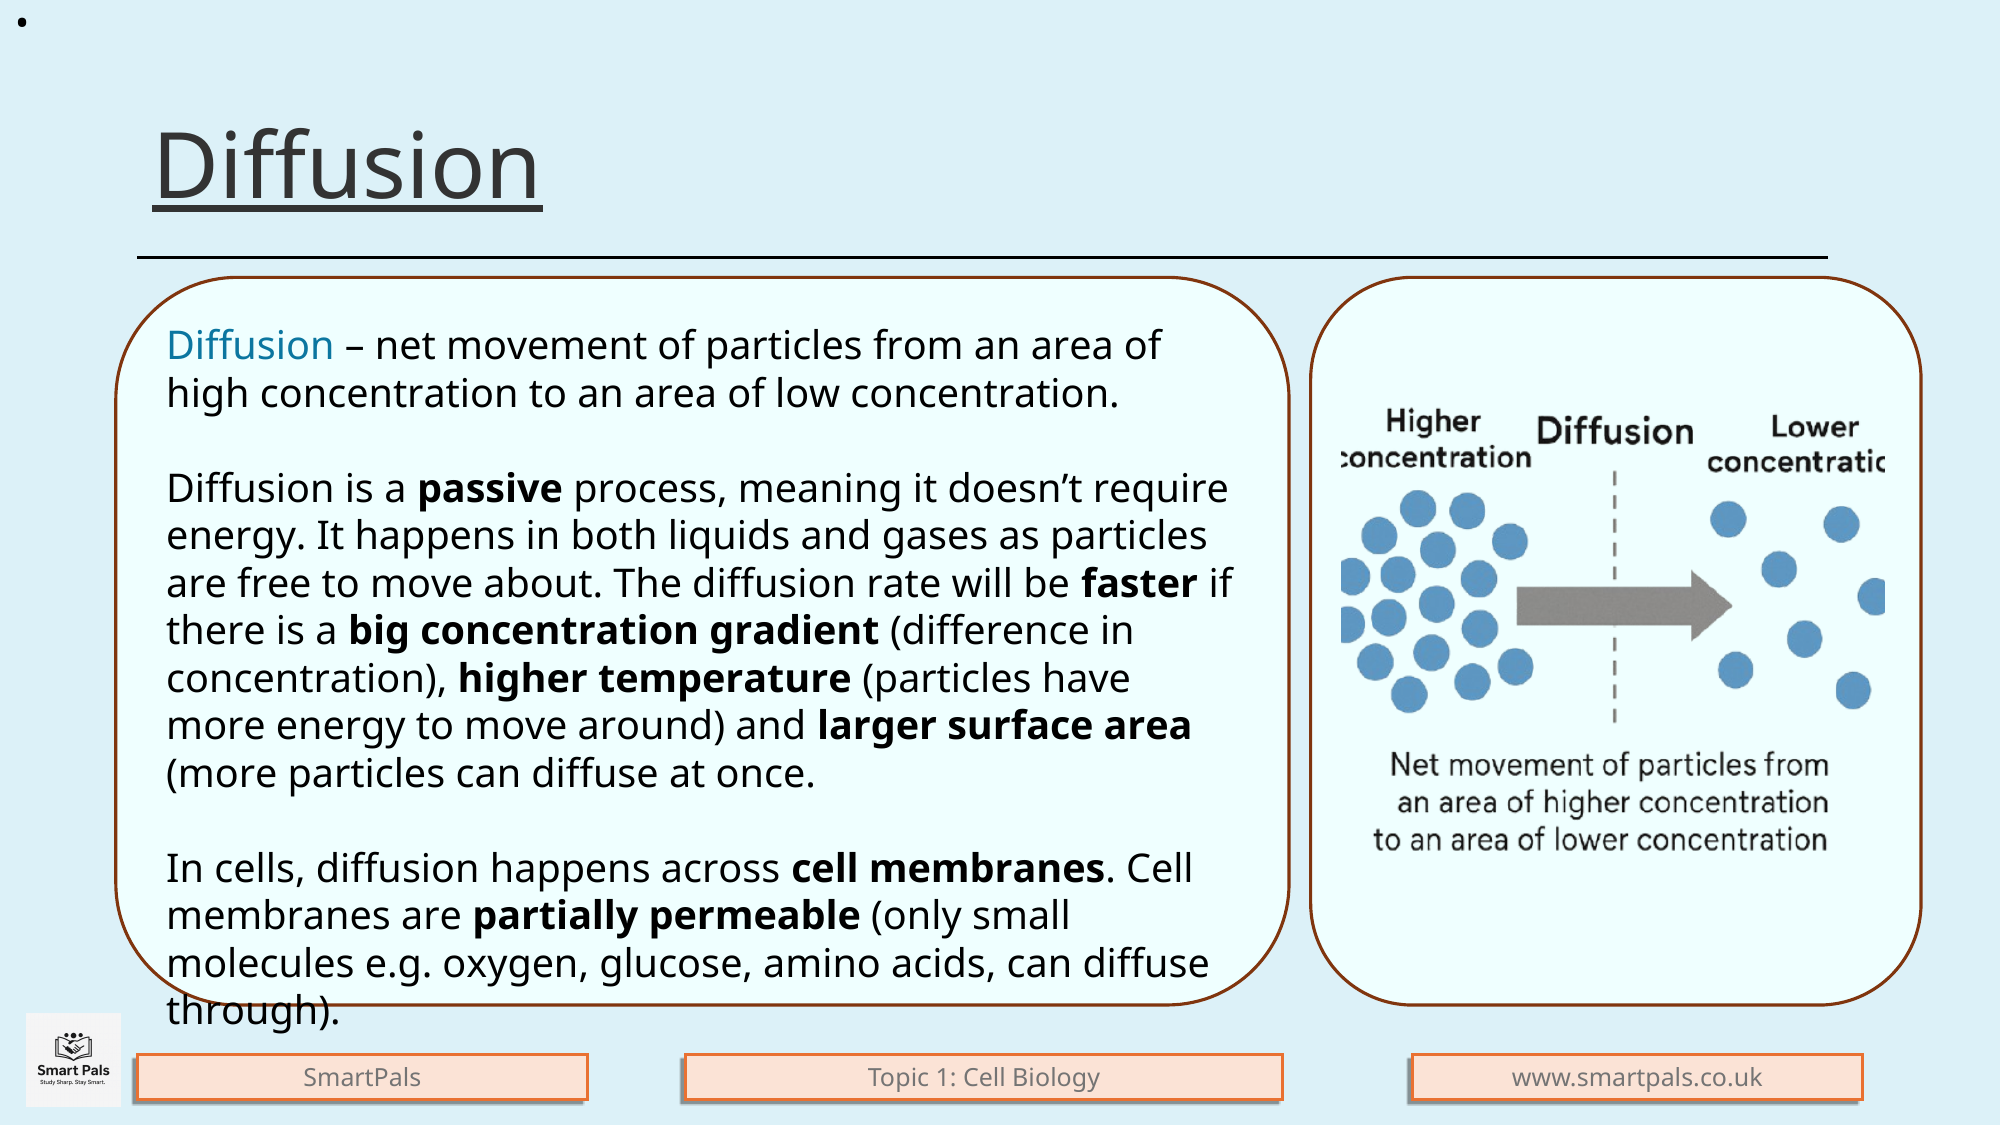

"Therapeutic cloning = NO rejection! Same DNA = happy immune system."
# Diffusion
Diffusion – net movement of particles from an area of high concentration to an area of low concentration.
Diffusion is a passive process, meaning it doesn’t require energy. It happens in both liquids and gases as particles are free to move about. The diffusion rate will be faster if there is a big concentration gradient (difference in concentration), higher temperature (particles have more energy to move around) and larger surface area (more particles can diffuse at once.
In cells, diffusion happens across cell membranes. Cell membranes are partially permeable (only small molecules e.g. oxygen, glucose, amino acids, can diffuse through).